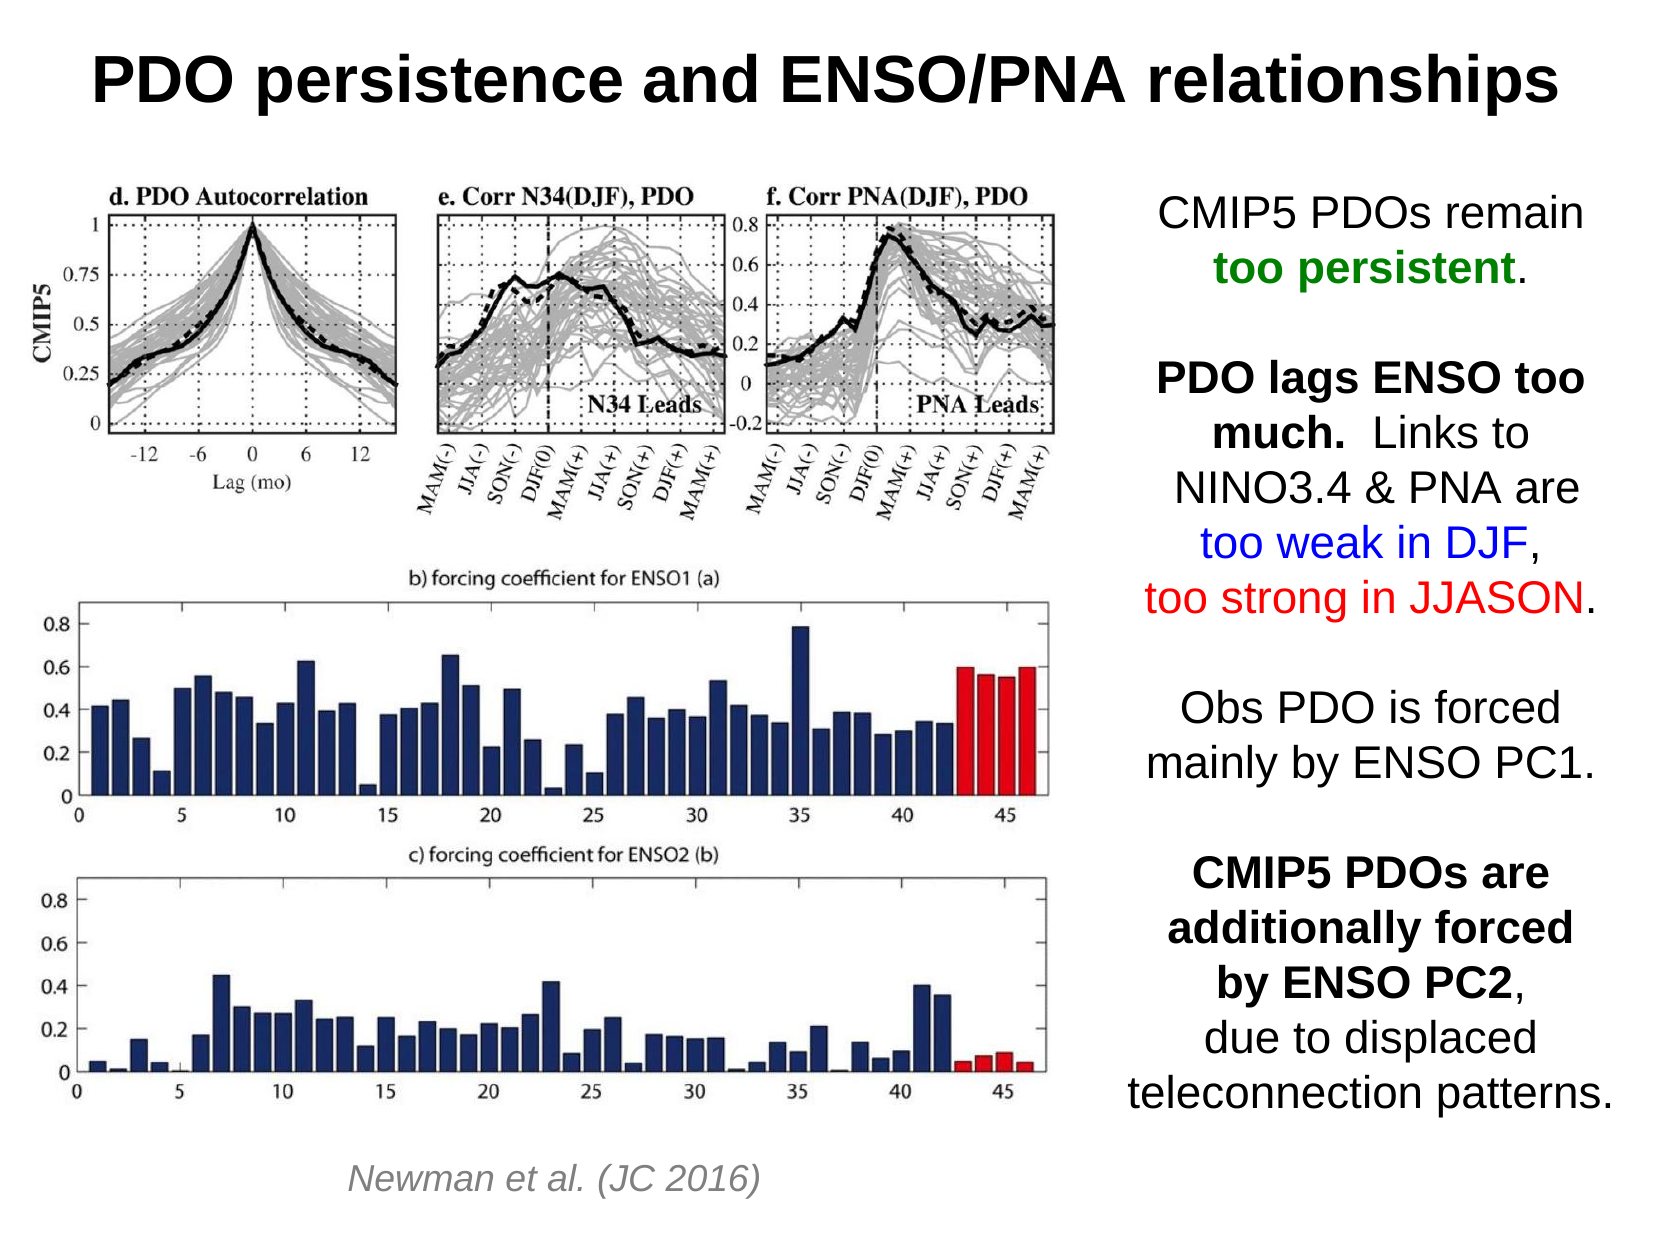

PDO persistence and ENSO/PNA relationships
CMIP5 PDOs remain
too persistent.
PDO lags ENSO too much. Links to
 NINO3.4 & PNA are
too weak in DJF,
too strong in JJASON.
Obs PDO is forced mainly by ENSO PC1.
CMIP5 PDOs are additionally forced
by ENSO PC2,
due to displaced
teleconnection patterns.
Newman et al. (JC 2016)